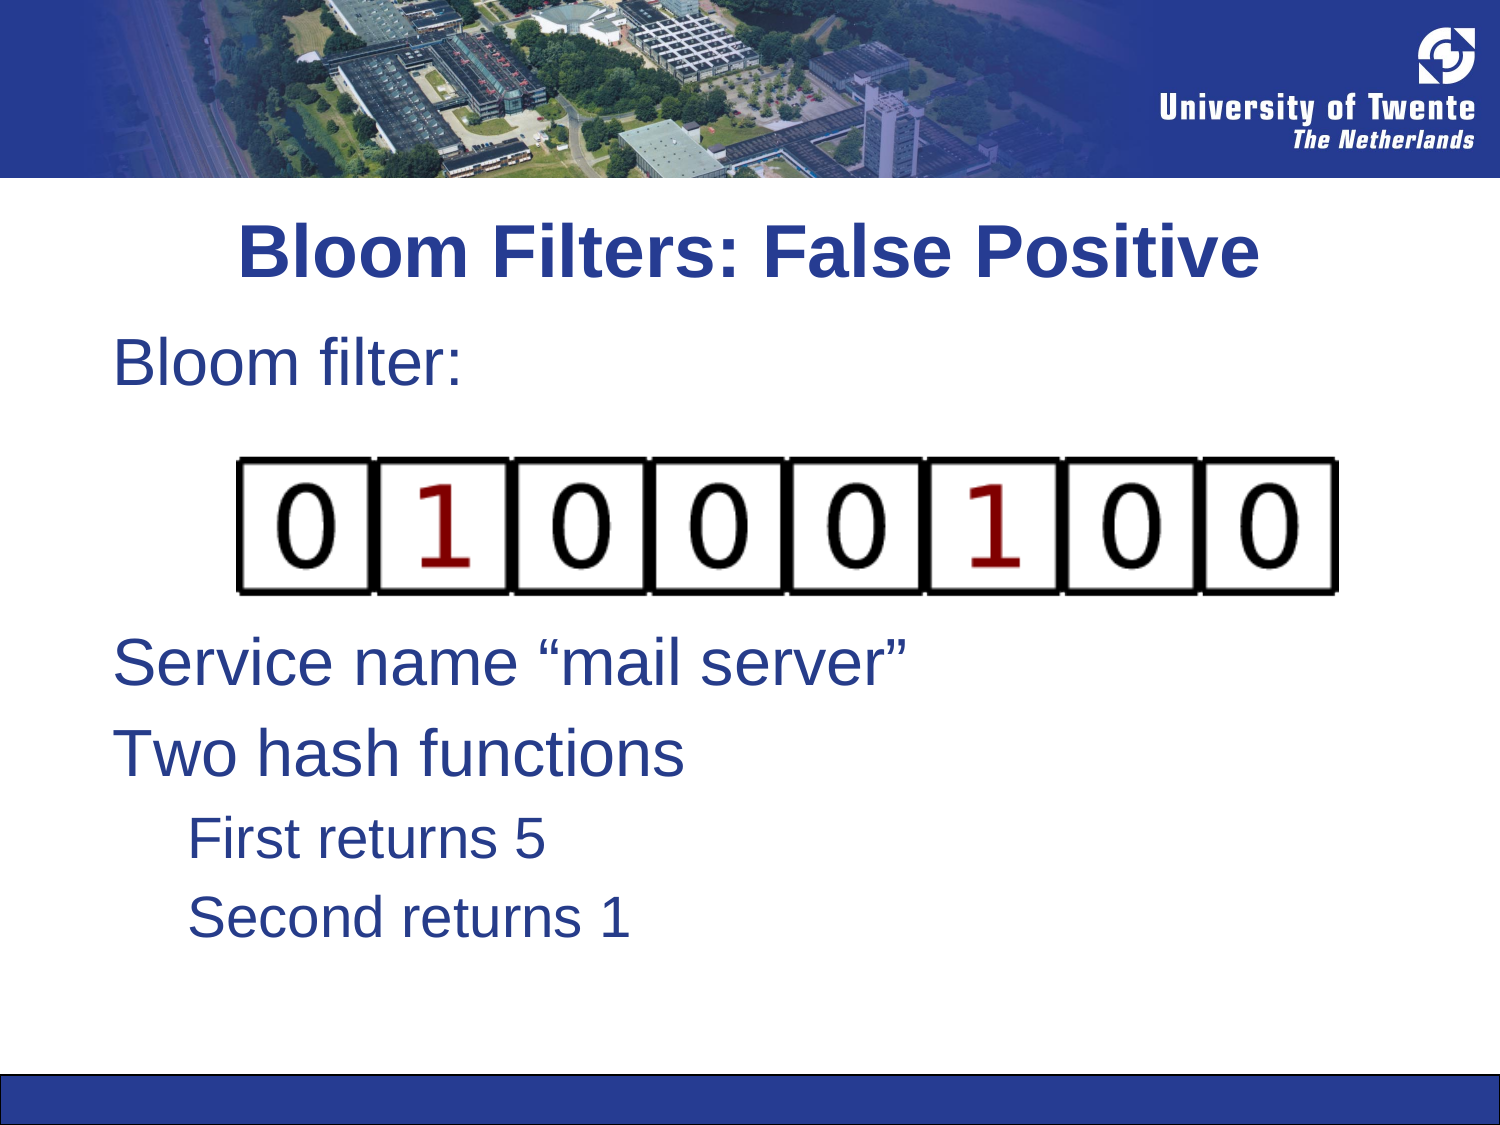

# Bloom Filters: False Positive
Bloom filter:
Service name “mail server”
Two hash functions
First returns 5
Second returns 1